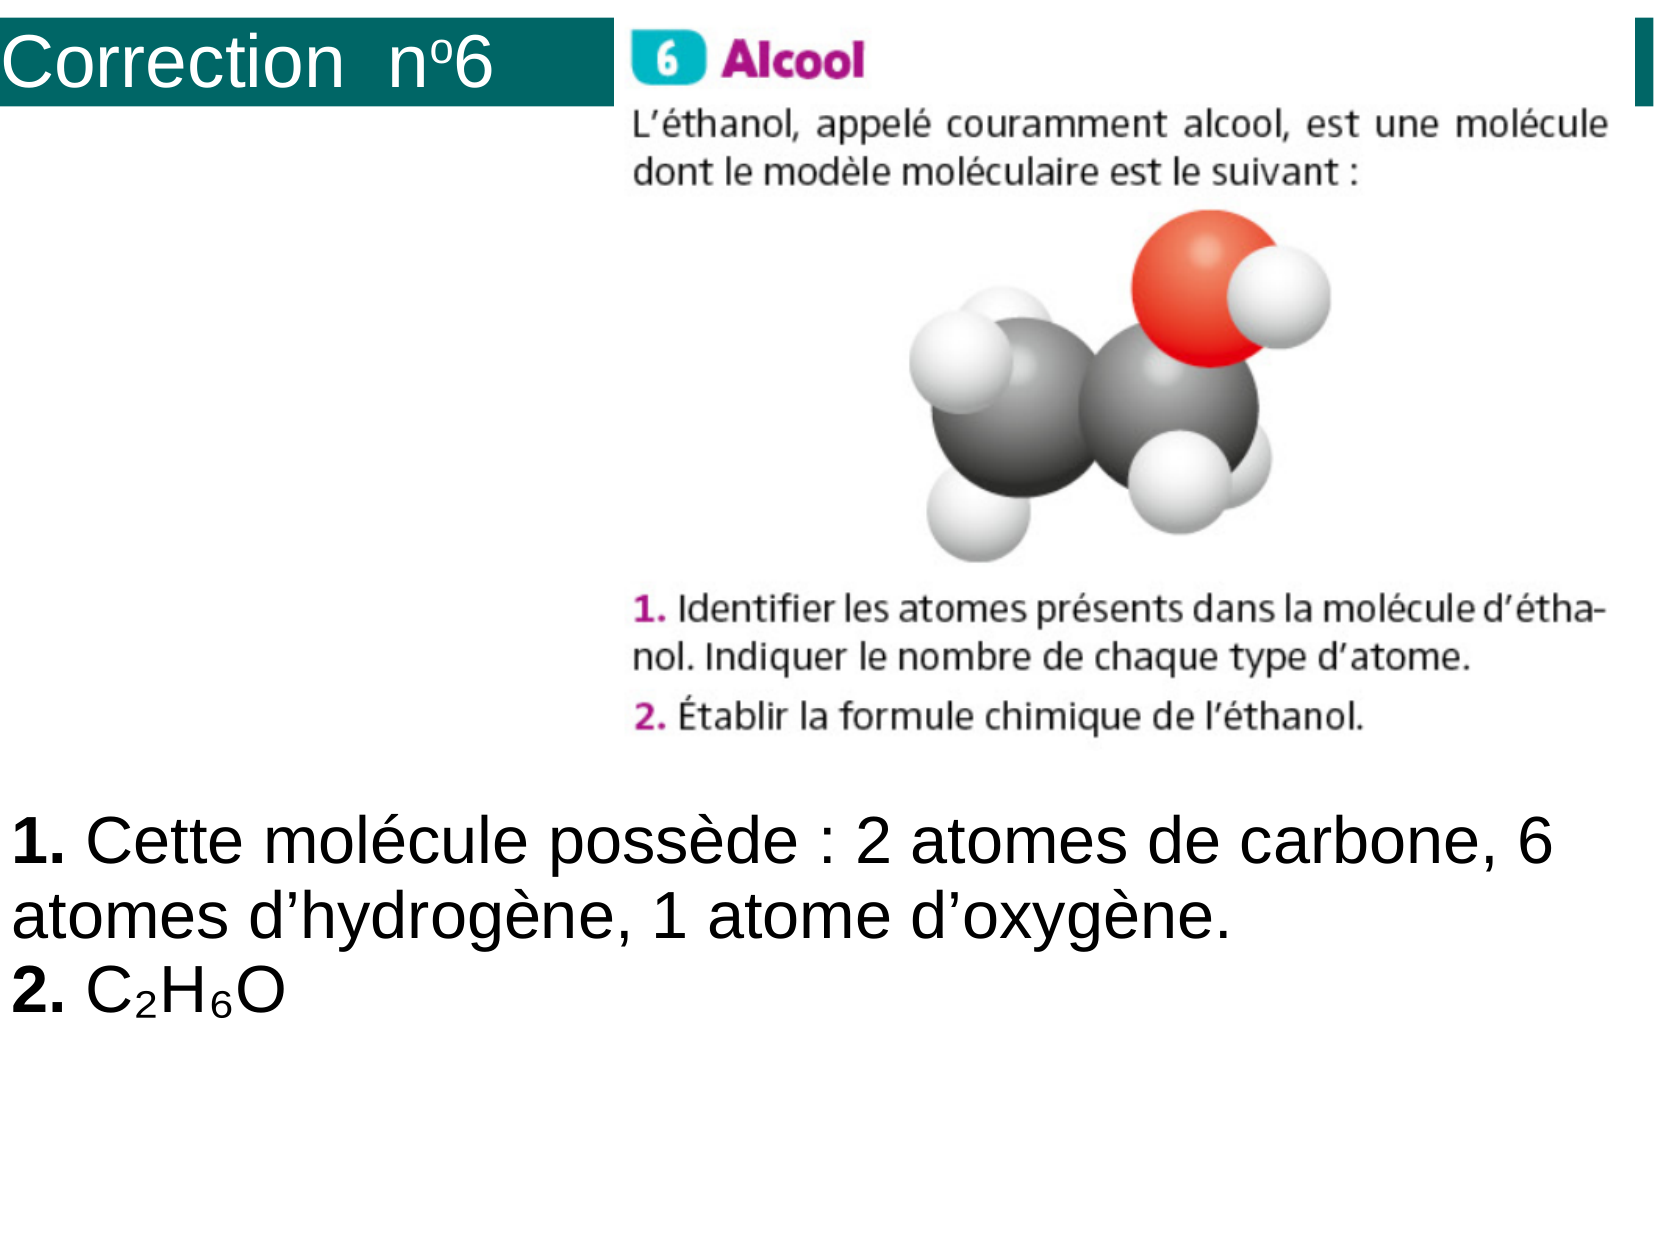

# Correction no6
1. Cette molécule possède : 2 atomes de carbone, 6 atomes d’hydrogène, 1 atome d’oxygène.
2. C₂H₆O